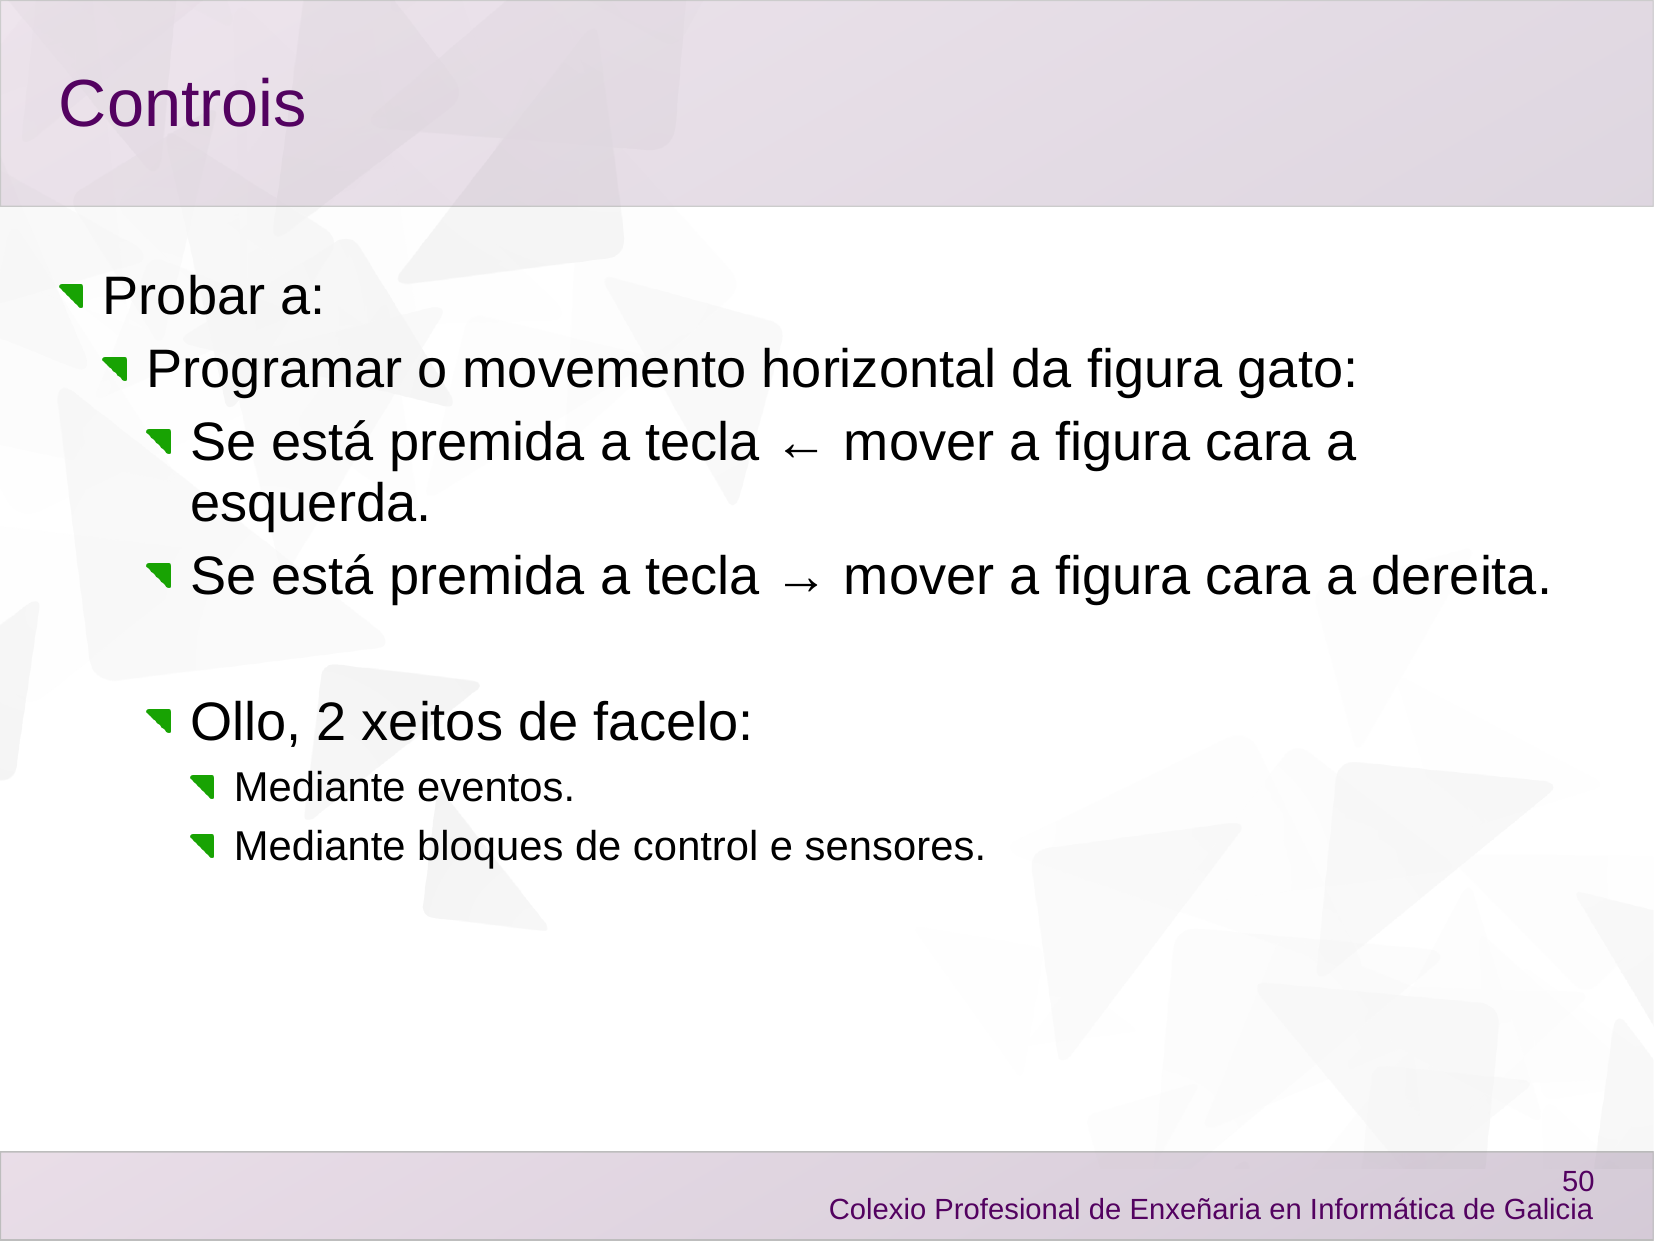

# Controis
Probar a:
Programar o movemento horizontal da figura gato:
Se está premida a tecla ← mover a figura cara a esquerda.
Se está premida a tecla → mover a figura cara a dereita.
Ollo, 2 xeitos de facelo:
Mediante eventos.
Mediante bloques de control e sensores.
50
Colexio Profesional de Enxeñaria en Informática de Galicia